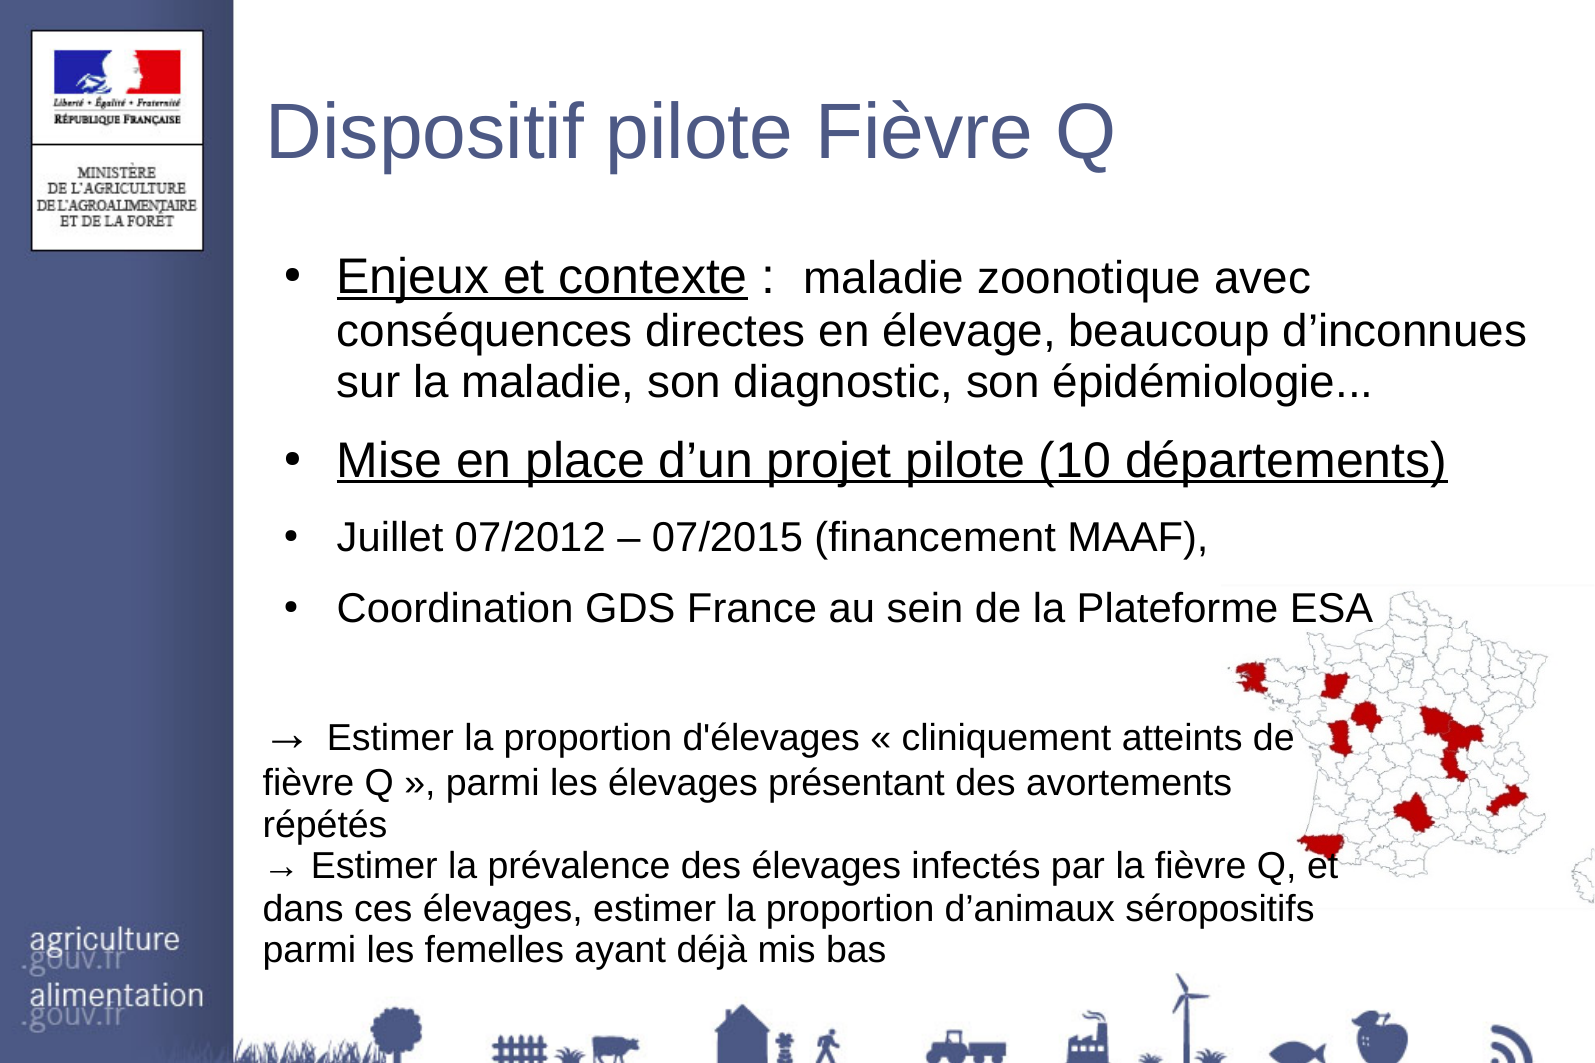

# Dispositif pilote Fièvre Q
Enjeux et contexte : maladie zoonotique avec conséquences directes en élevage, beaucoup d’inconnues sur la maladie, son diagnostic, son épidémiologie...
Mise en place d’un projet pilote (10 départements)
Juillet 07/2012 – 07/2015 (financement MAAF),
Coordination GDS France au sein de la Plateforme ESA
→ Estimer la proportion d'élevages « cliniquement atteints de fièvre Q », parmi les élevages présentant des avortements répétés
→ Estimer la prévalence des élevages infectés par la fièvre Q, et dans ces élevages, estimer la proportion d’animaux séropositifs parmi les femelles ayant déjà mis bas